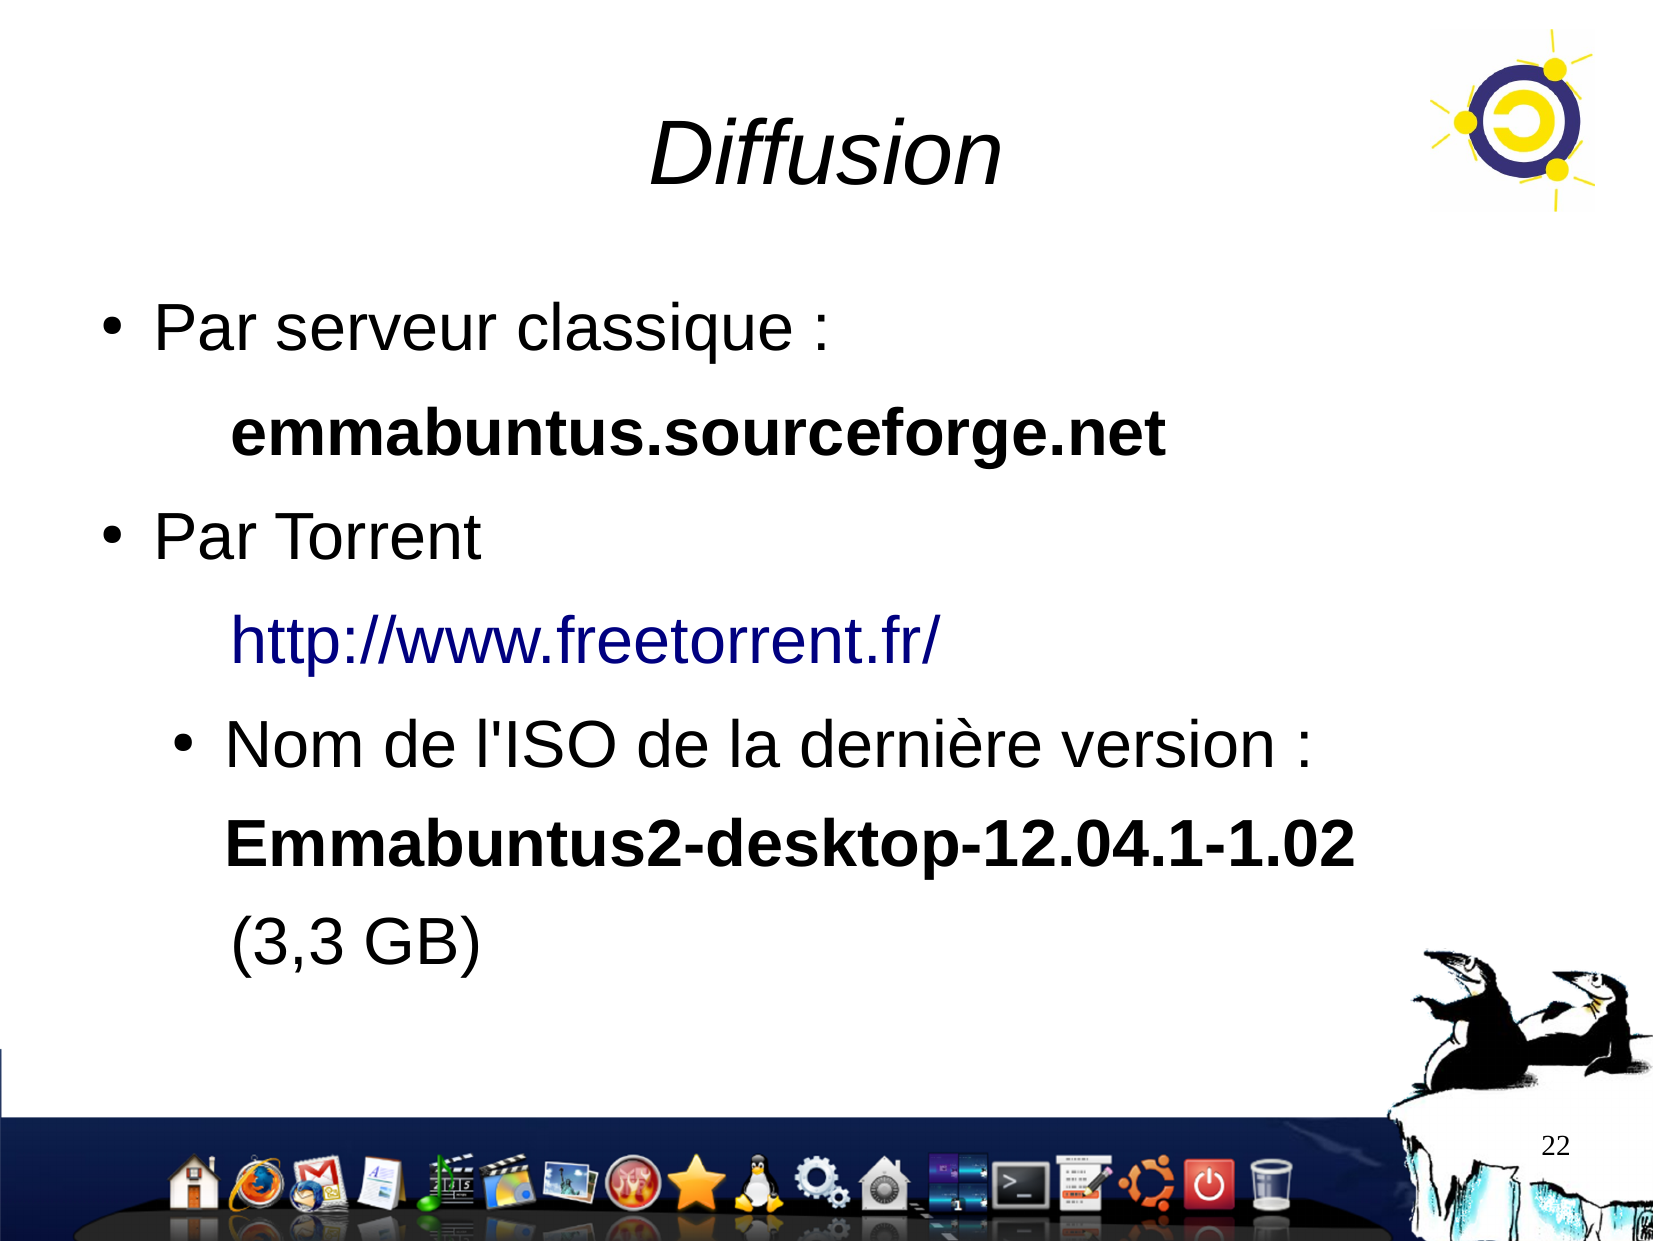

# Diffusion
Par serveur classique :
 emmabuntus.sourceforge.net
Par Torrent
 http://www.freetorrent.fr/
Nom de l'ISO de la dernière version :
Emmabuntus2-desktop-12.04.1-1.02
 (3,3 GB)
22